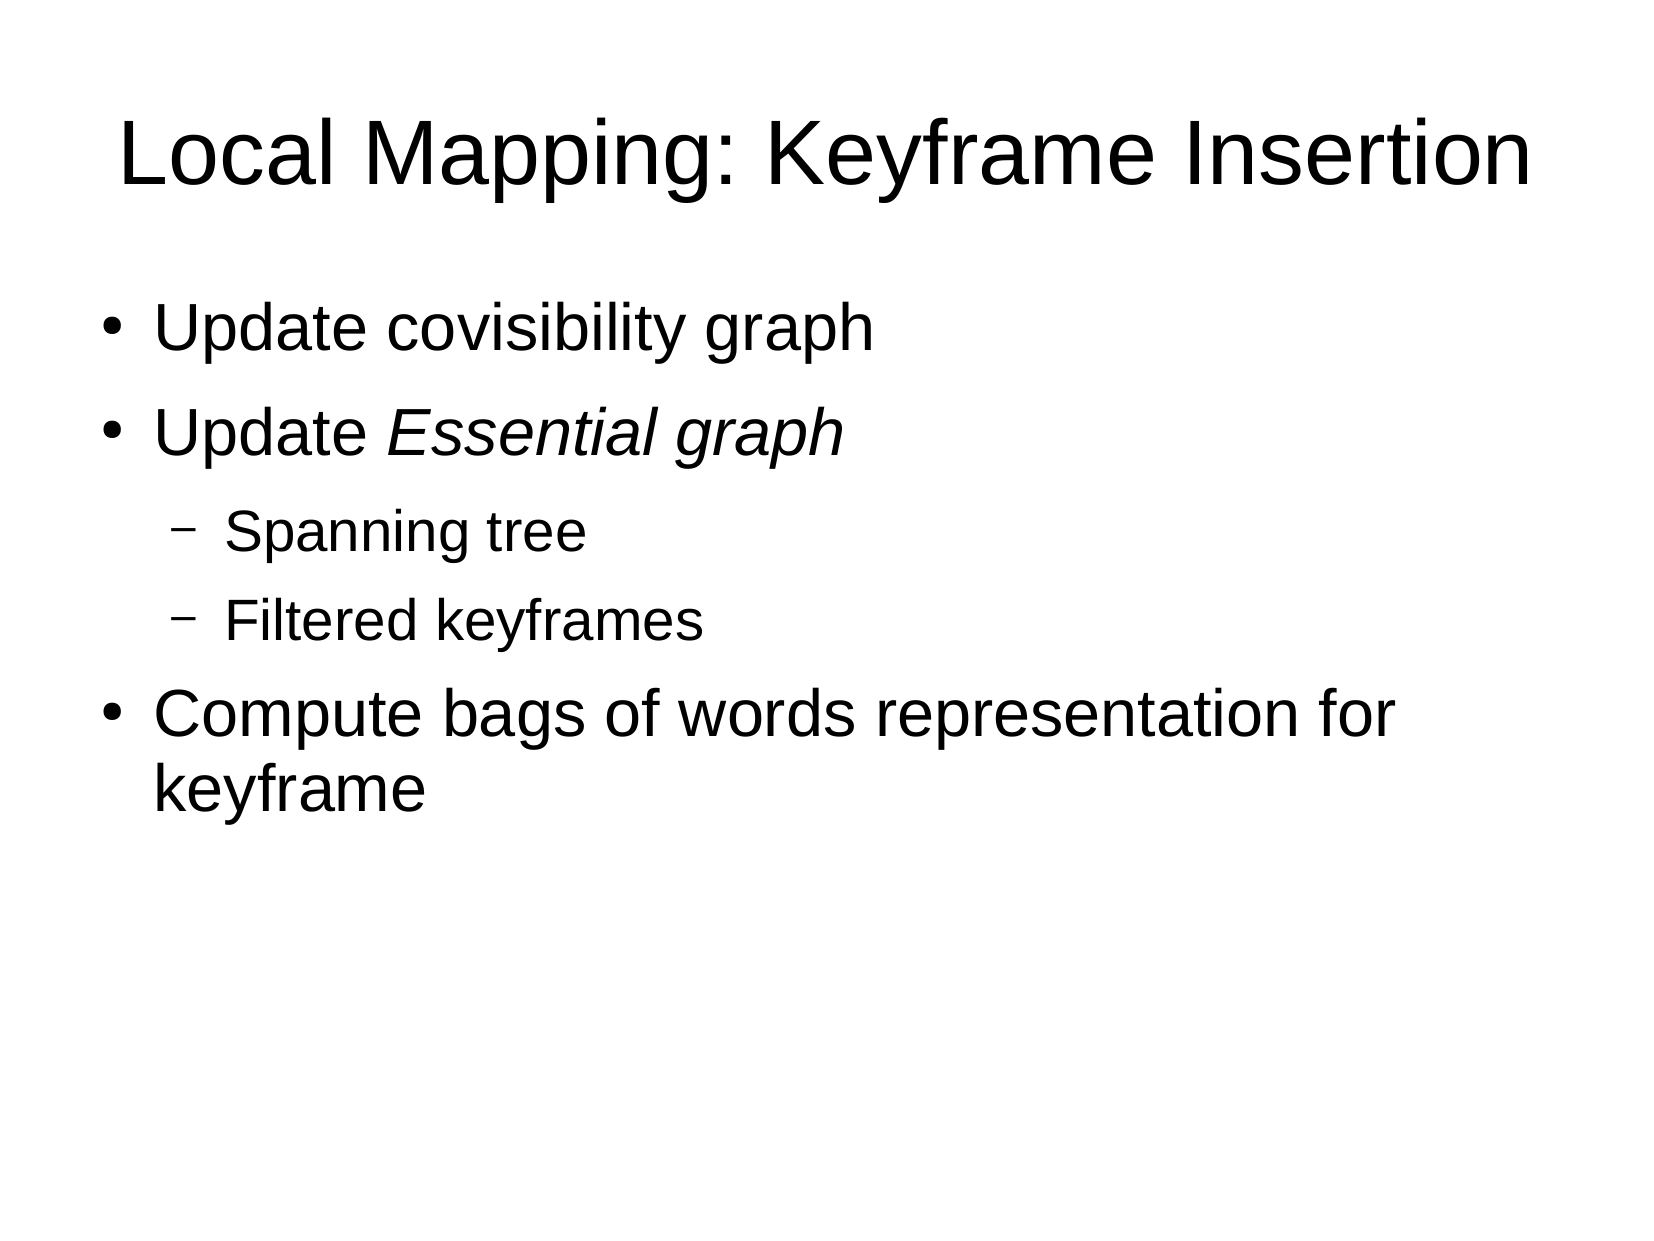

# Local Mapping: Keyframe Insertion
Update covisibility graph
Update Essential graph
Spanning tree
Filtered keyframes
Compute bags of words representation for keyframe